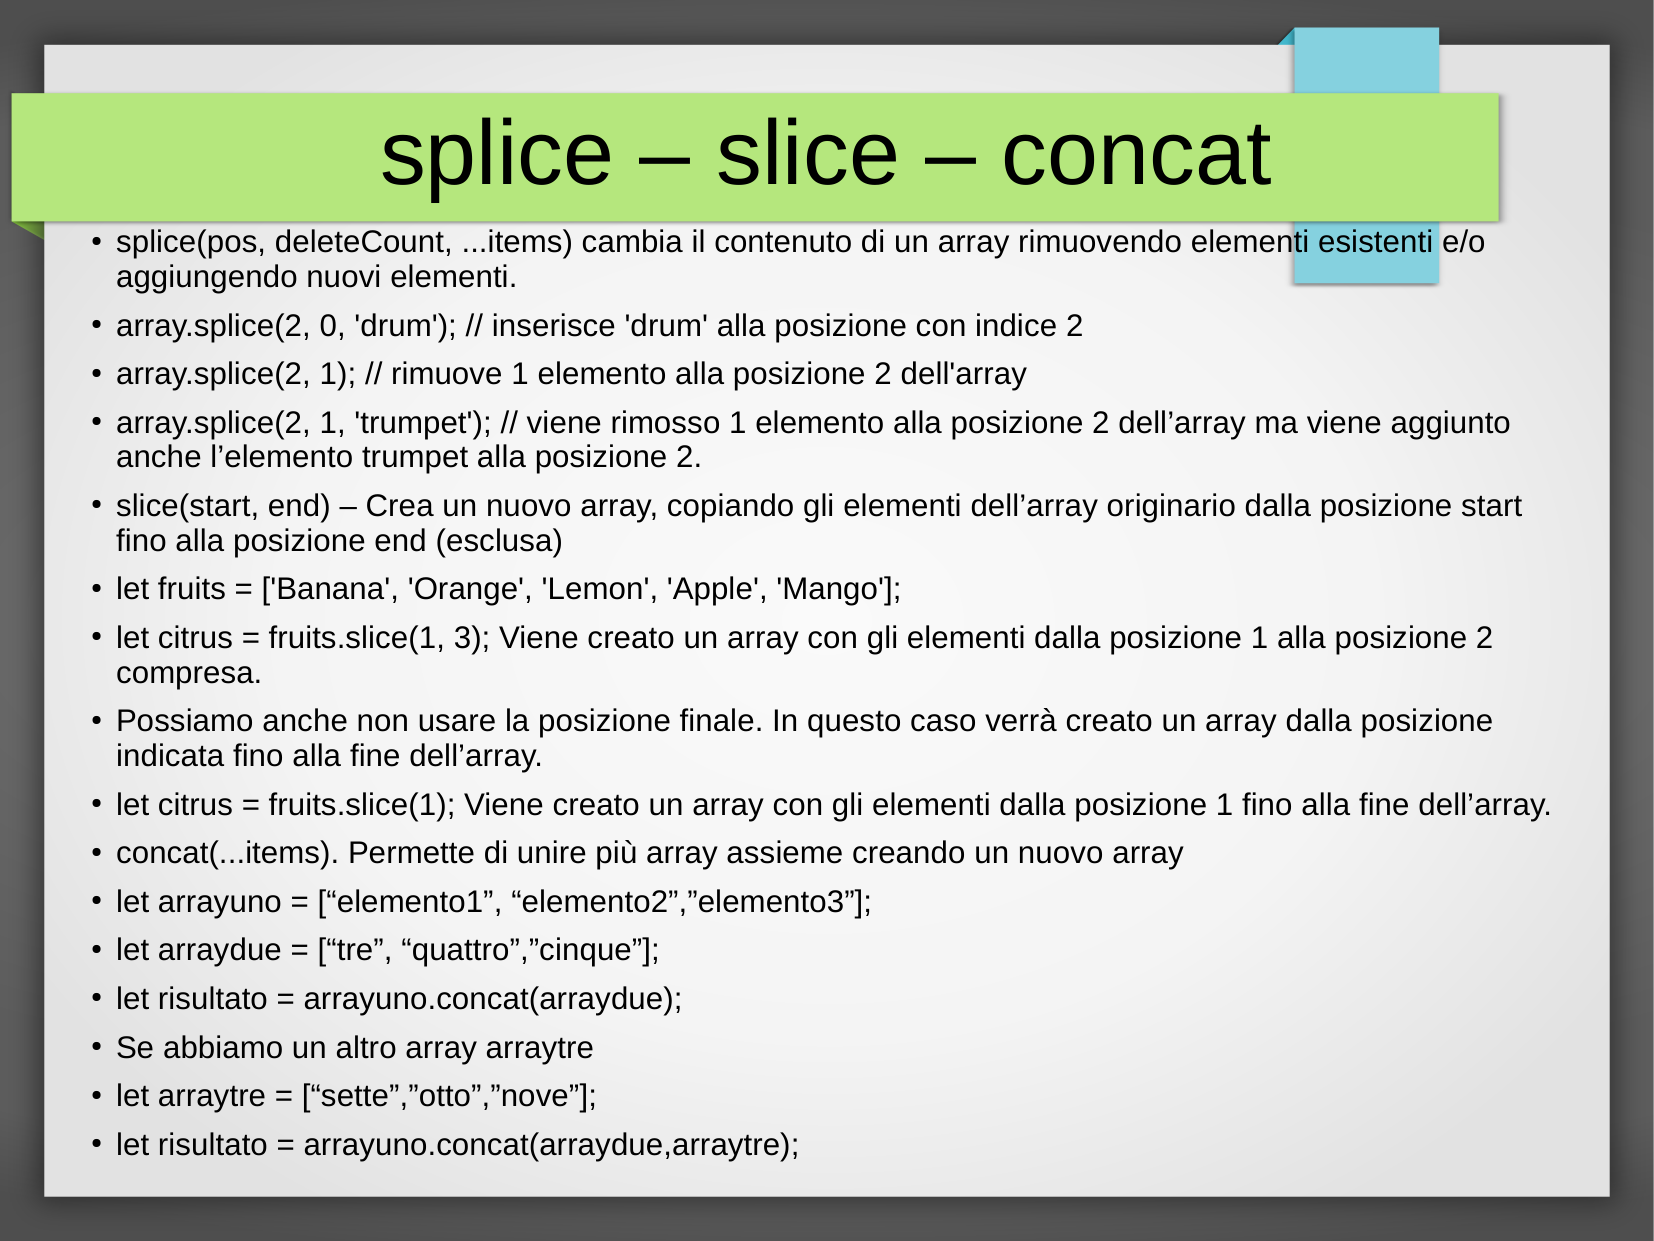

# splice – slice – concat
splice(pos, deleteCount, ...items) cambia il contenuto di un array rimuovendo elementi esistenti e/o aggiungendo nuovi elementi.
array.splice(2, 0, 'drum'); // inserisce 'drum' alla posizione con indice 2
array.splice(2, 1); // rimuove 1 elemento alla posizione 2 dell'array
array.splice(2, 1, 'trumpet'); // viene rimosso 1 elemento alla posizione 2 dell’array ma viene aggiunto anche l’elemento trumpet alla posizione 2.
slice(start, end) – Crea un nuovo array, copiando gli elementi dell’array originario dalla posizione start fino alla posizione end (esclusa)
let fruits = ['Banana', 'Orange', 'Lemon', 'Apple', 'Mango'];
let citrus = fruits.slice(1, 3); Viene creato un array con gli elementi dalla posizione 1 alla posizione 2 compresa.
Possiamo anche non usare la posizione finale. In questo caso verrà creato un array dalla posizione indicata fino alla fine dell’array.
let citrus = fruits.slice(1); Viene creato un array con gli elementi dalla posizione 1 fino alla fine dell’array.
concat(...items). Permette di unire più array assieme creando un nuovo array
let arrayuno = [“elemento1”, “elemento2”,”elemento3”];
let arraydue = [“tre”, “quattro”,”cinque”];
let risultato = arrayuno.concat(arraydue);
Se abbiamo un altro array arraytre
let arraytre = [“sette”,”otto”,”nove”];
let risultato = arrayuno.concat(arraydue,arraytre);